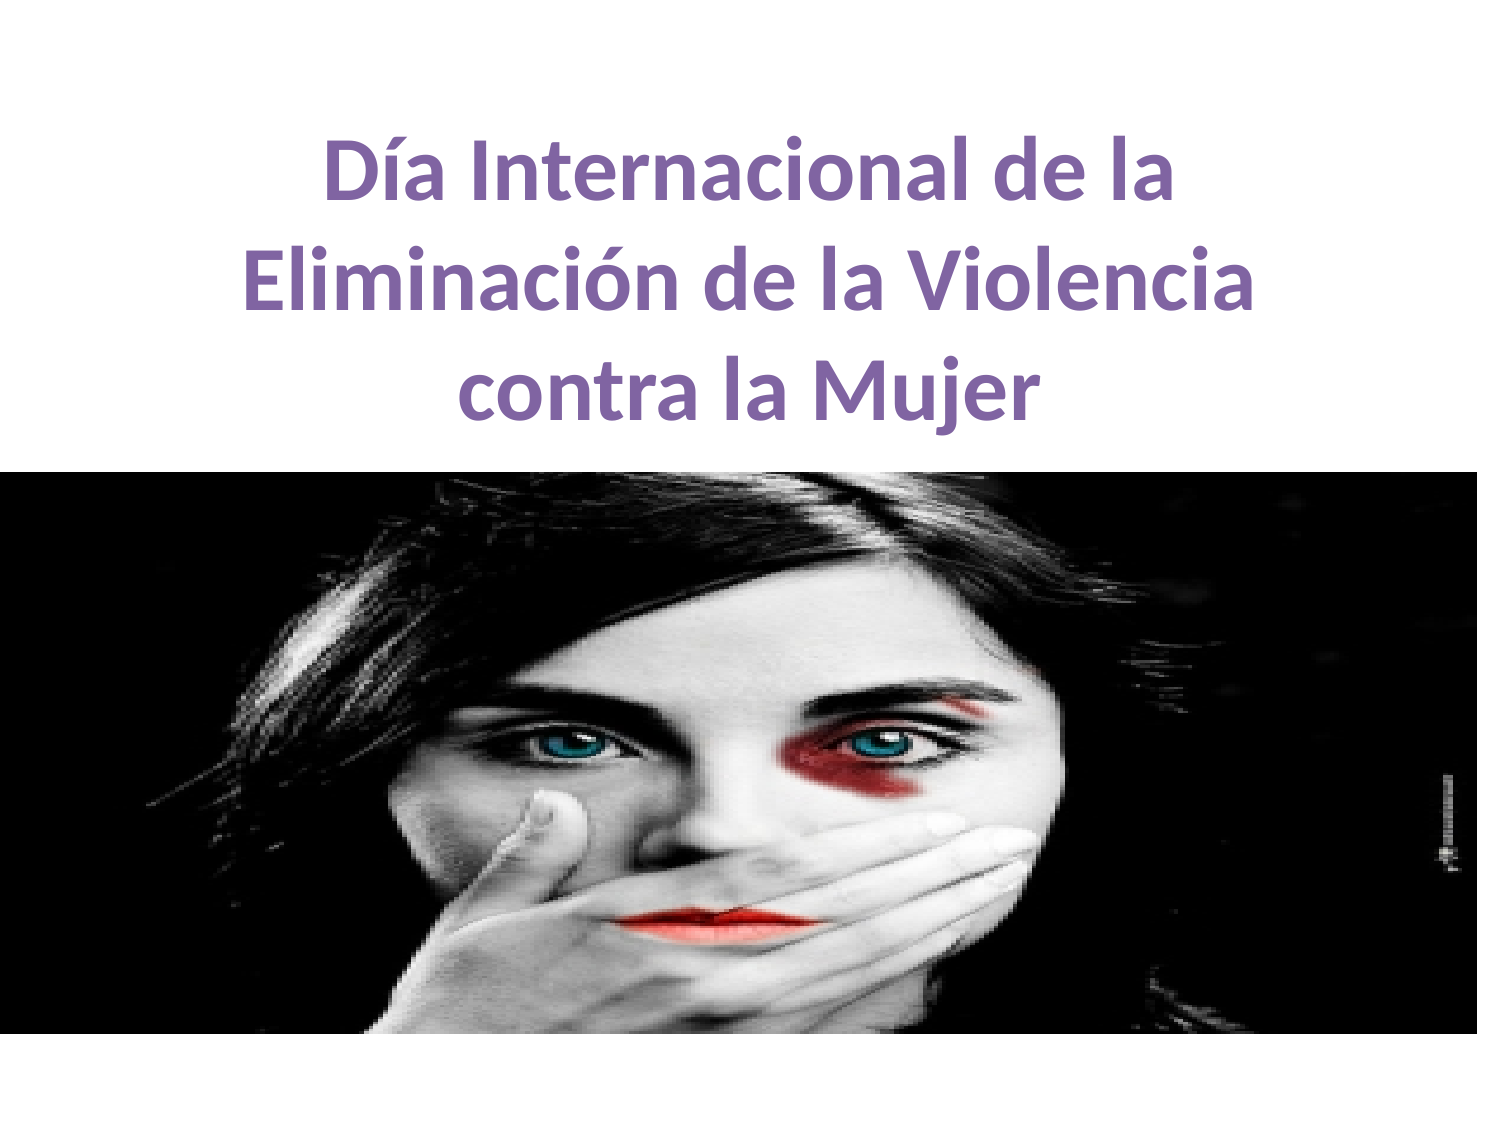

# Día Internacional de la Eliminación de la Violencia contra la Mujer